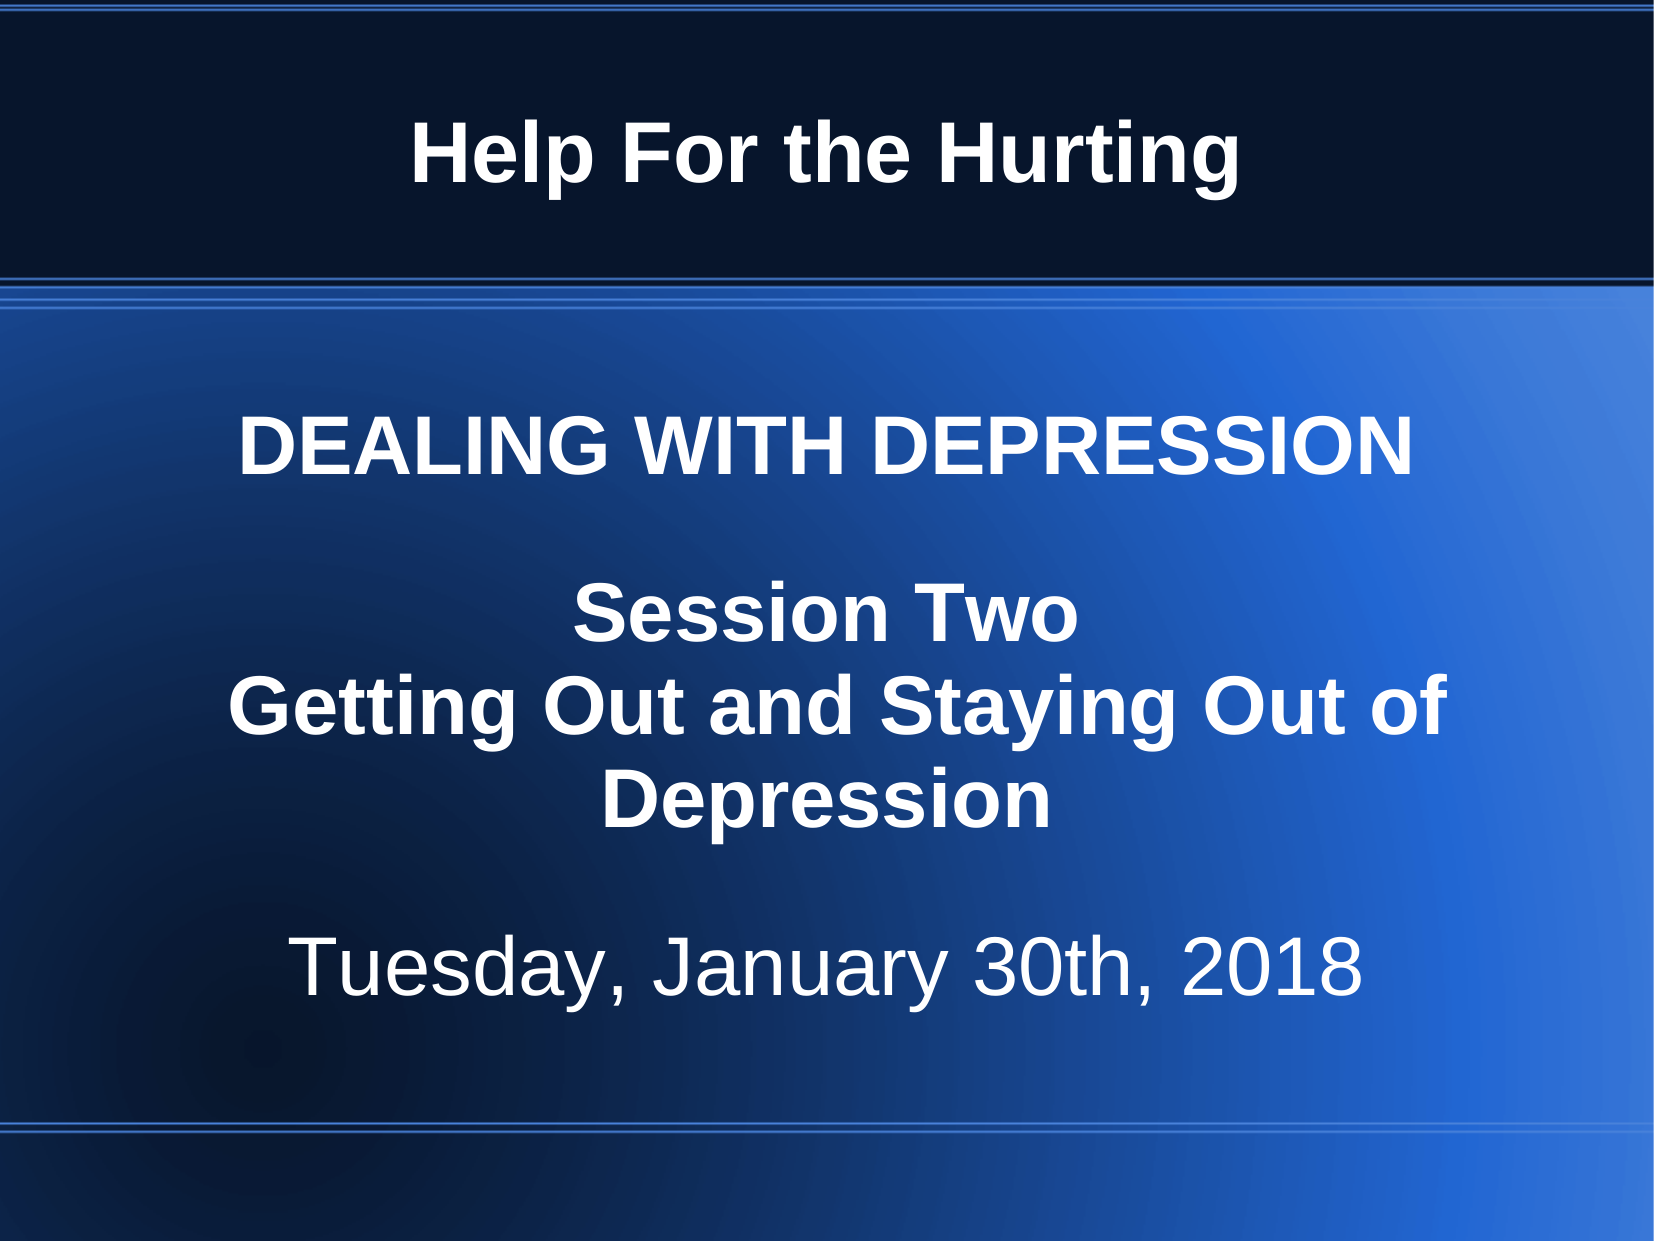

# Help For the Hurting
DEALING WITH DEPRESSION
Session Two
 Getting Out and Staying Out of Depression
Tuesday, January 30th, 2018